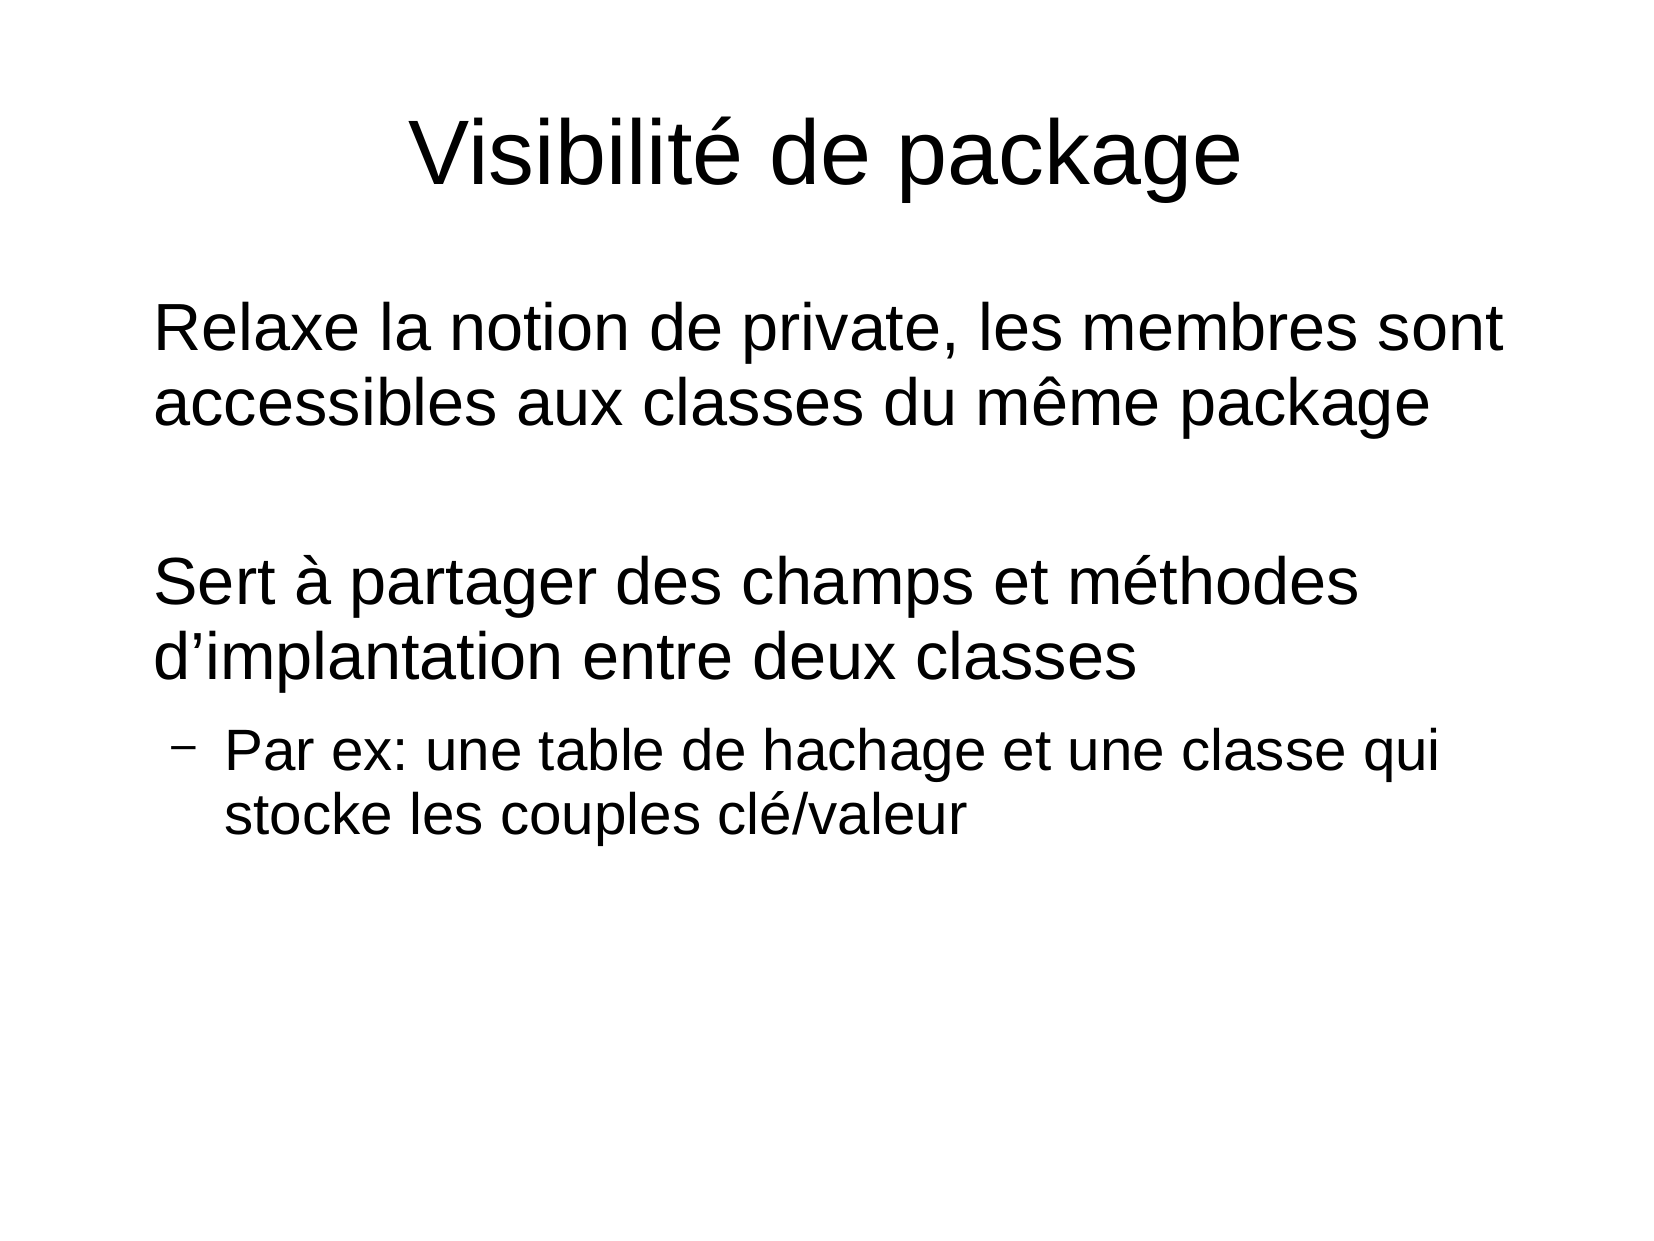

# Visibilité de package
Relaxe la notion de private, les membres sont accessibles aux classes du même package
Sert à partager des champs et méthodes d’implantation entre deux classes
Par ex: une table de hachage et une classe qui stocke les couples clé/valeur